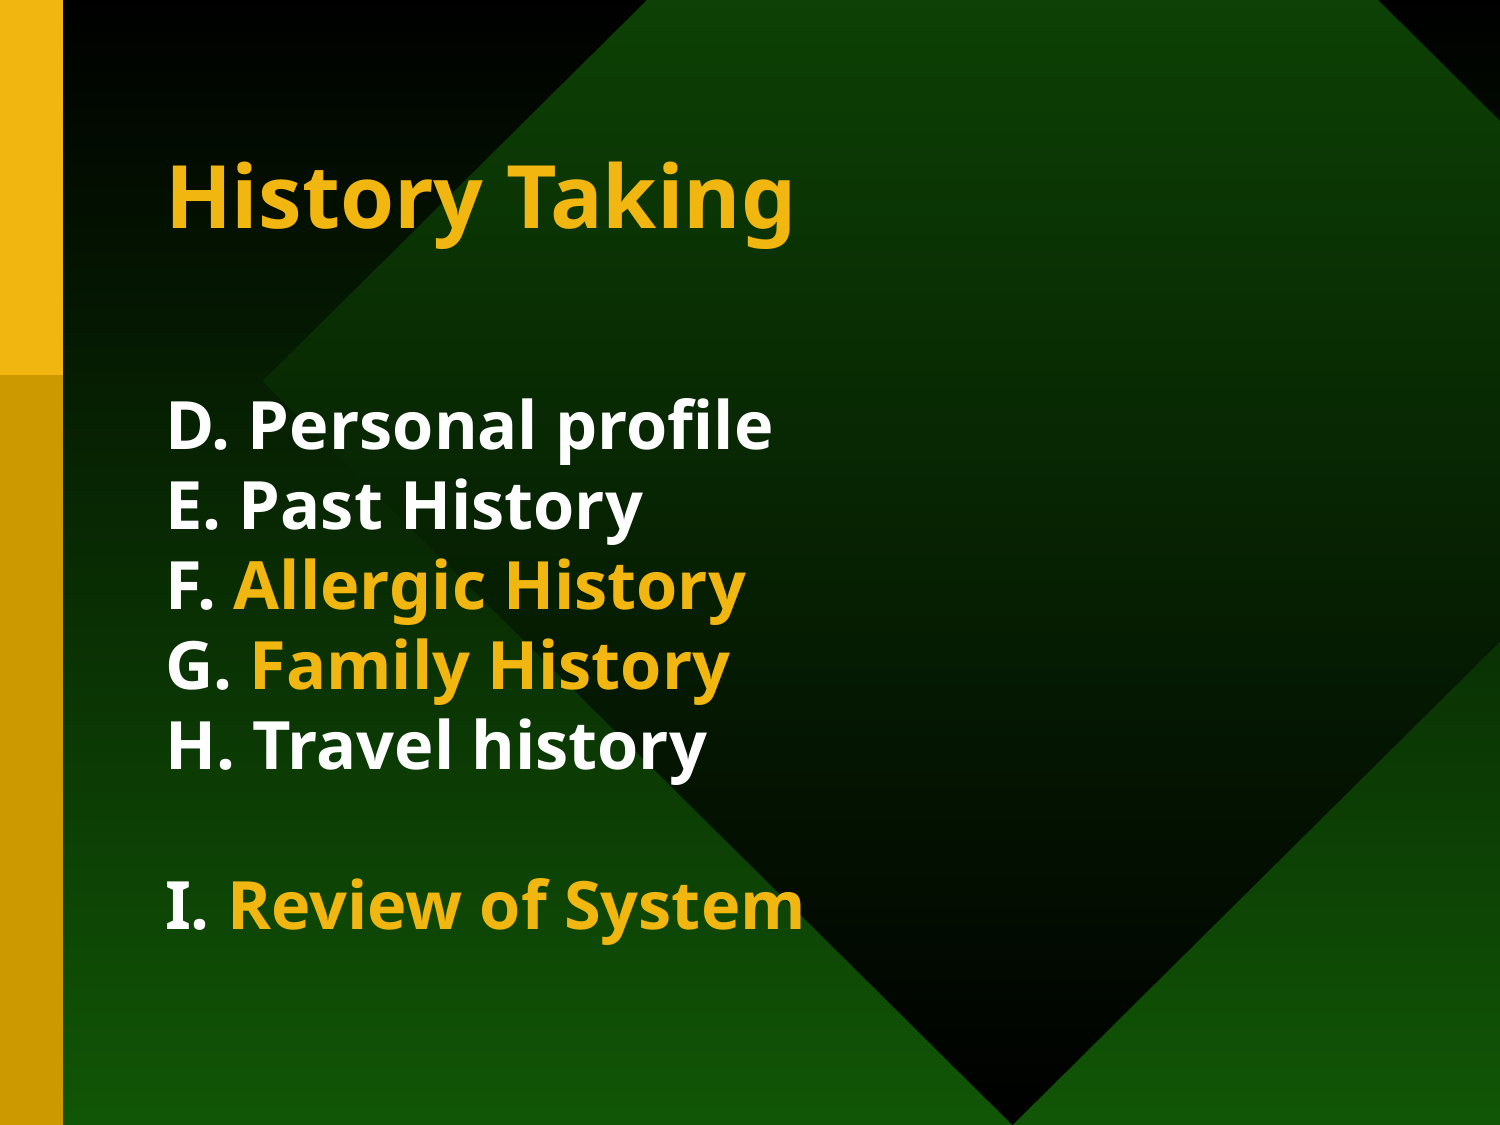

# History Taking
D. Personal profile
E. Past History
F. Allergic History
G. Family History
H. Travel history
I. Review of System